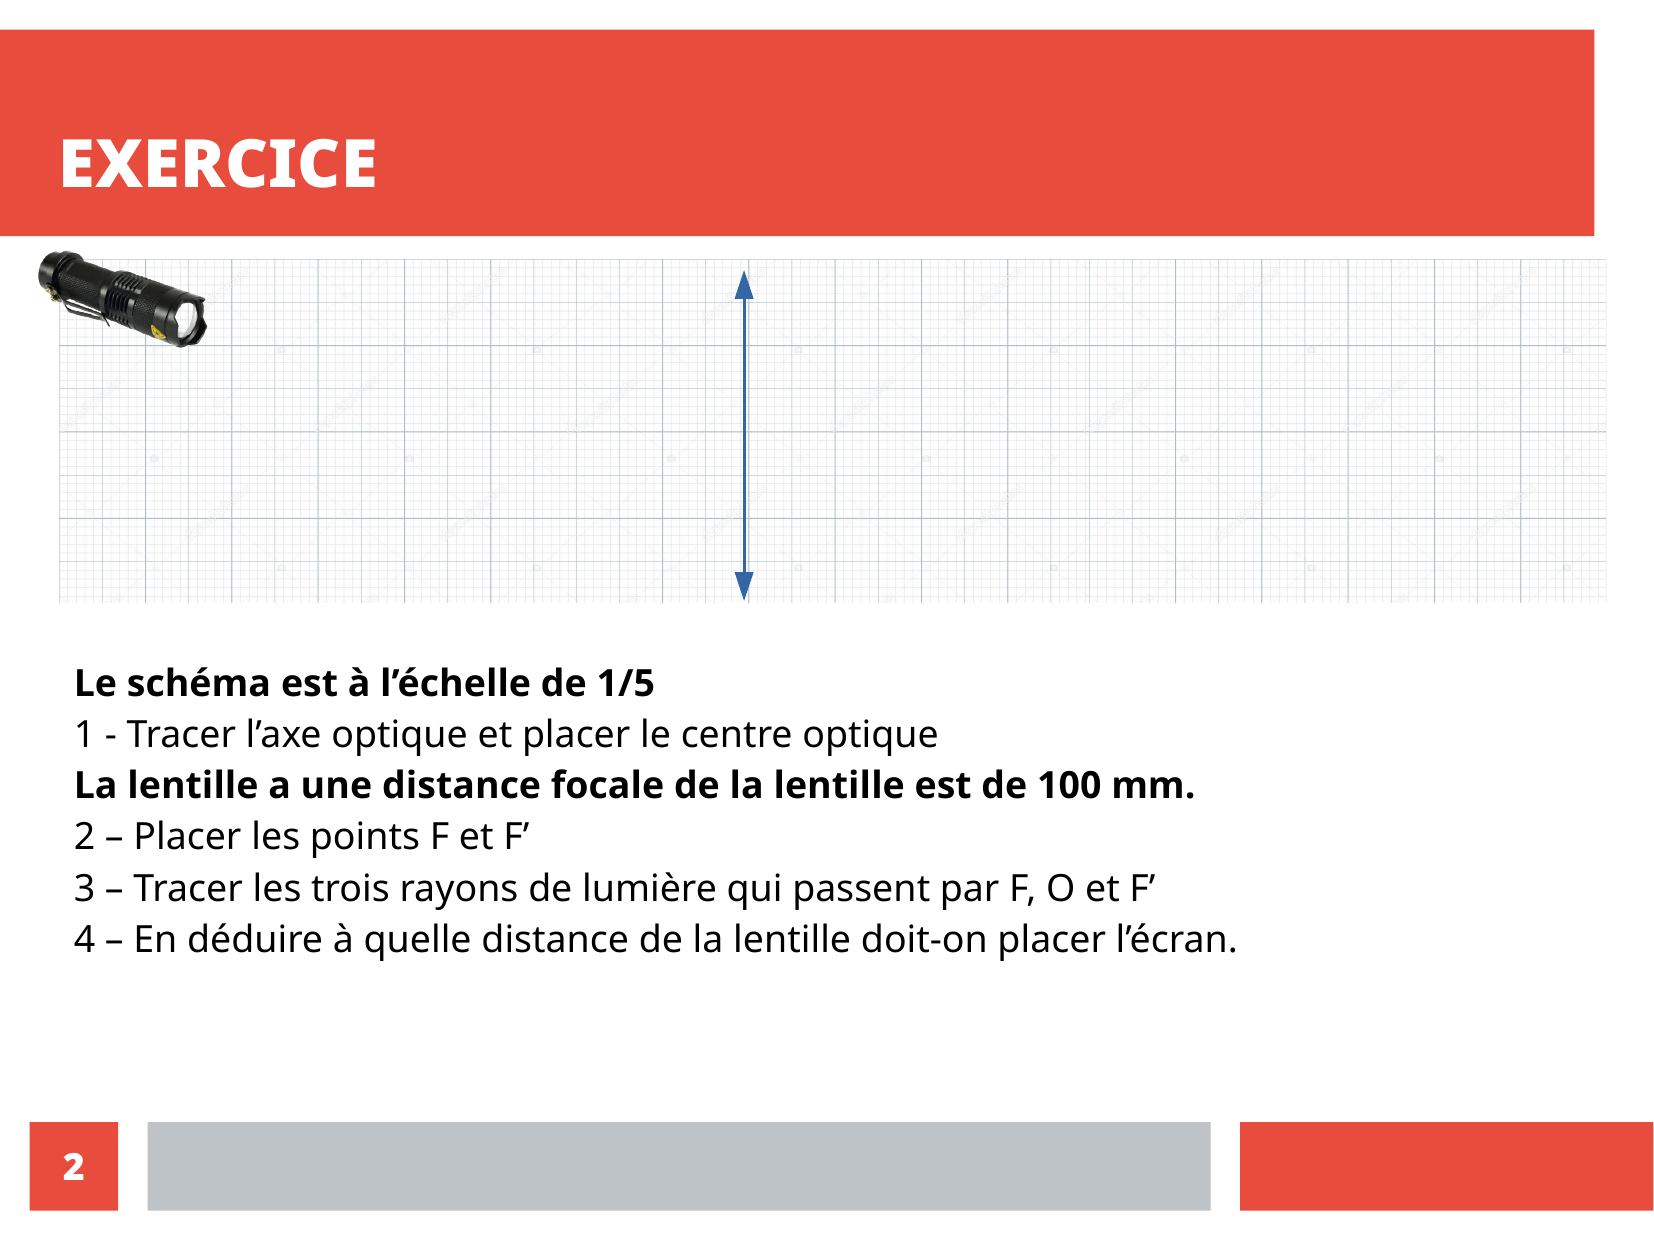

# EXERCICE
Le schéma est à l’échelle de 1/5
1 - Tracer l’axe optique et placer le centre optique
La lentille a une distance focale de la lentille est de 100 mm.
2 – Placer les points F et F’
3 – Tracer les trois rayons de lumière qui passent par F, O et F’
4 – En déduire à quelle distance de la lentille doit-on placer l’écran.
2